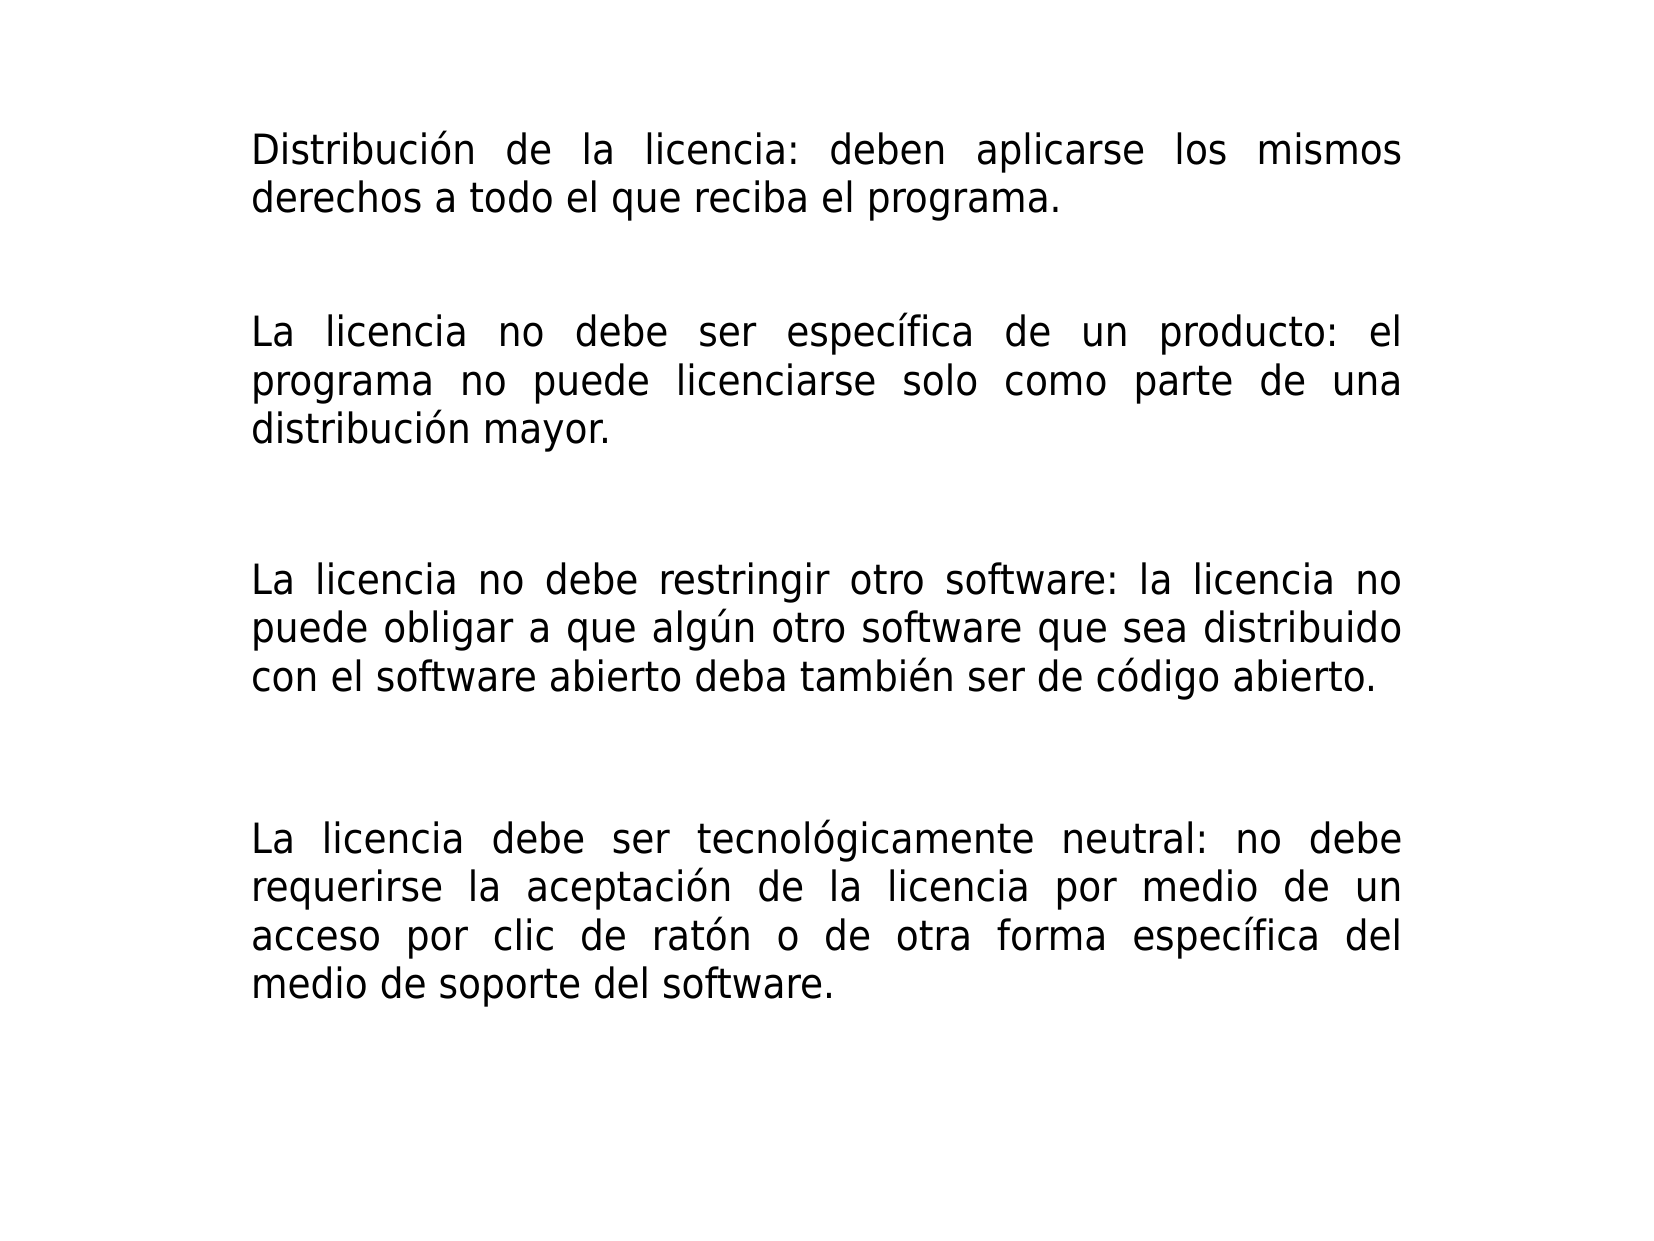

Distribución de la licencia: deben aplicarse los mismos derechos a todo el que reciba el programa.
La licencia no debe ser específica de un producto: el programa no puede licenciarse solo como parte de una distribución mayor.
La licencia no debe restringir otro software: la licencia no puede obligar a que algún otro software que sea distribuido con el software abierto deba también ser de código abierto.
La licencia debe ser tecnológicamente neutral: no debe requerirse la aceptación de la licencia por medio de un acceso por clic de ratón o de otra forma específica del medio de soporte del software.